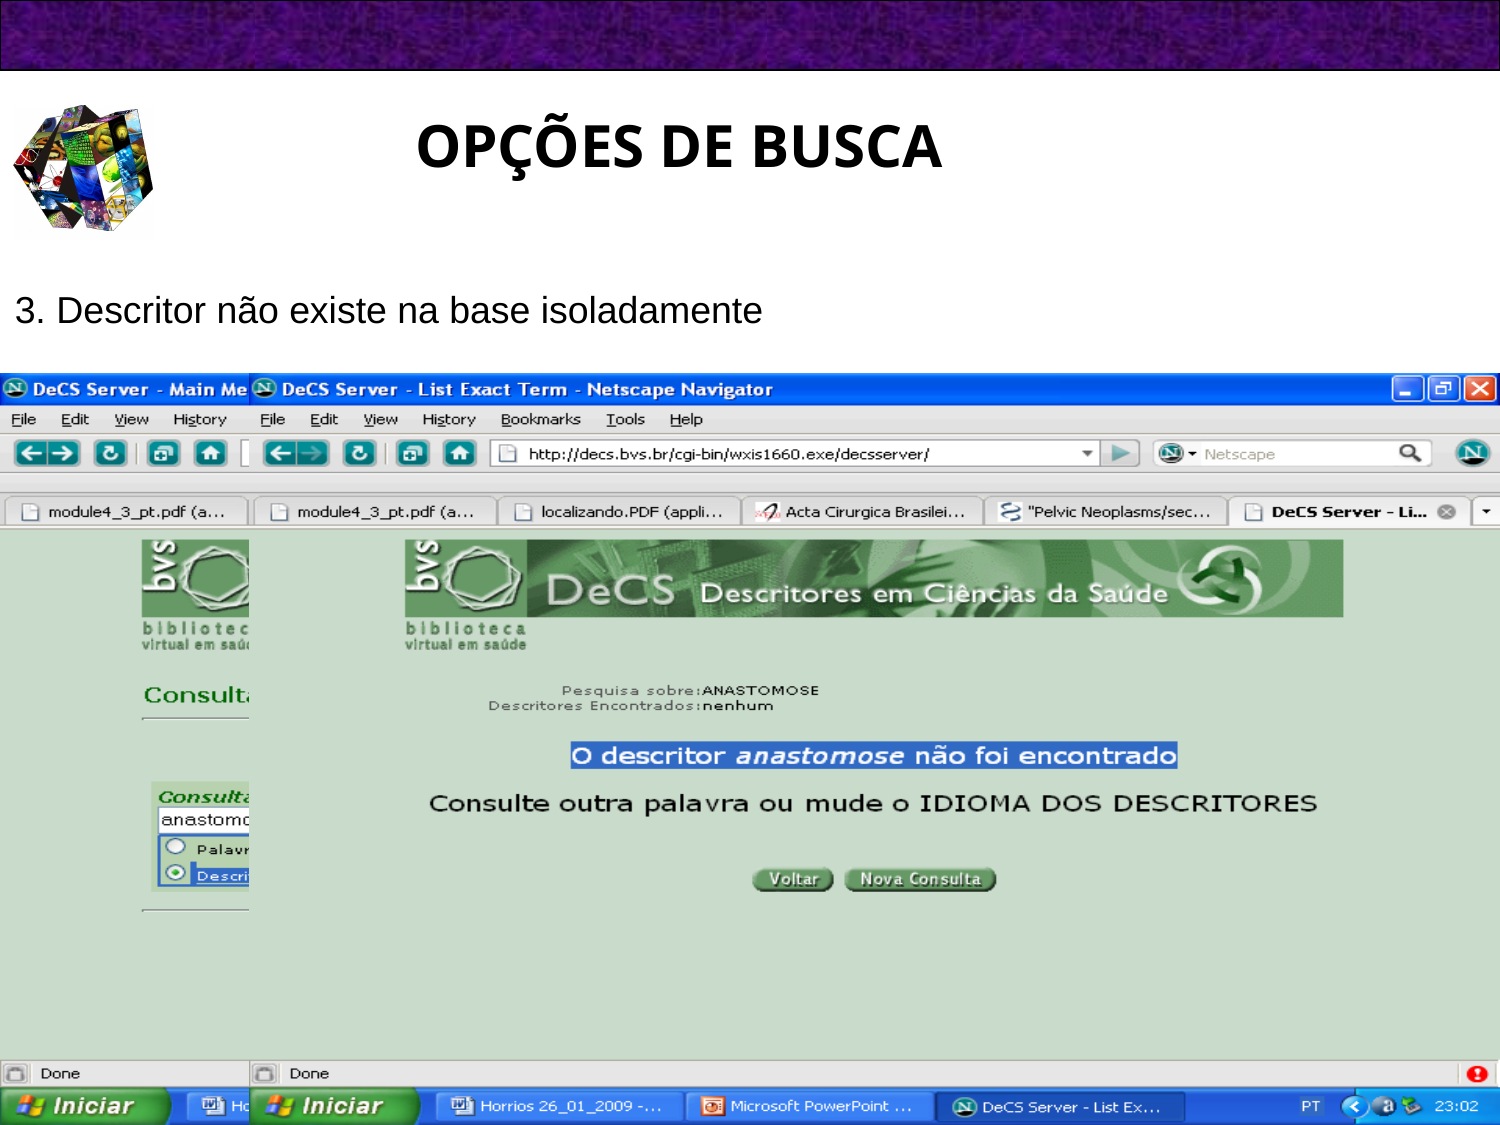

OPÇÕES DE BUSCA
3. Descritor não existe na base isoladamente